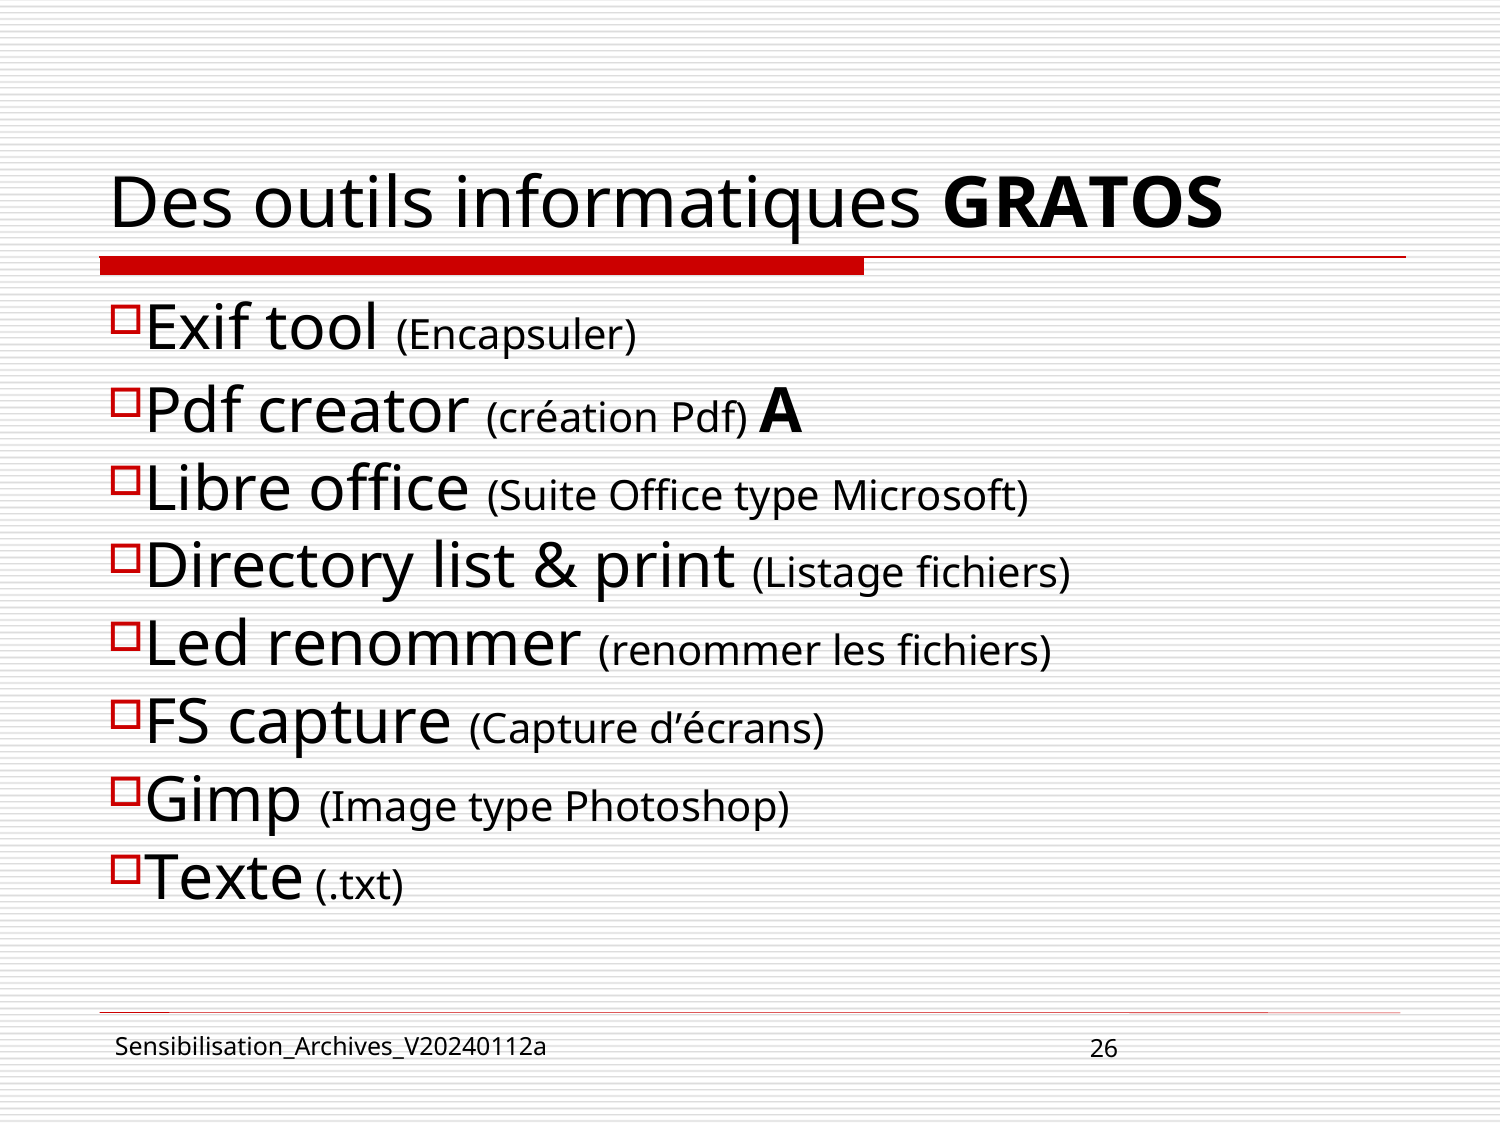

# Des outils informatiques GRATOS
Exif tool (Encapsuler)
Pdf creator (création Pdf) A
Libre office (Suite Office type Microsoft)
Directory list & print (Listage fichiers)
Led renommer (renommer les fichiers)
FS capture (Capture d’écrans)
Gimp (Image type Photoshop)
Texte (.txt)
Sensibilisation_Archives_V20240112a